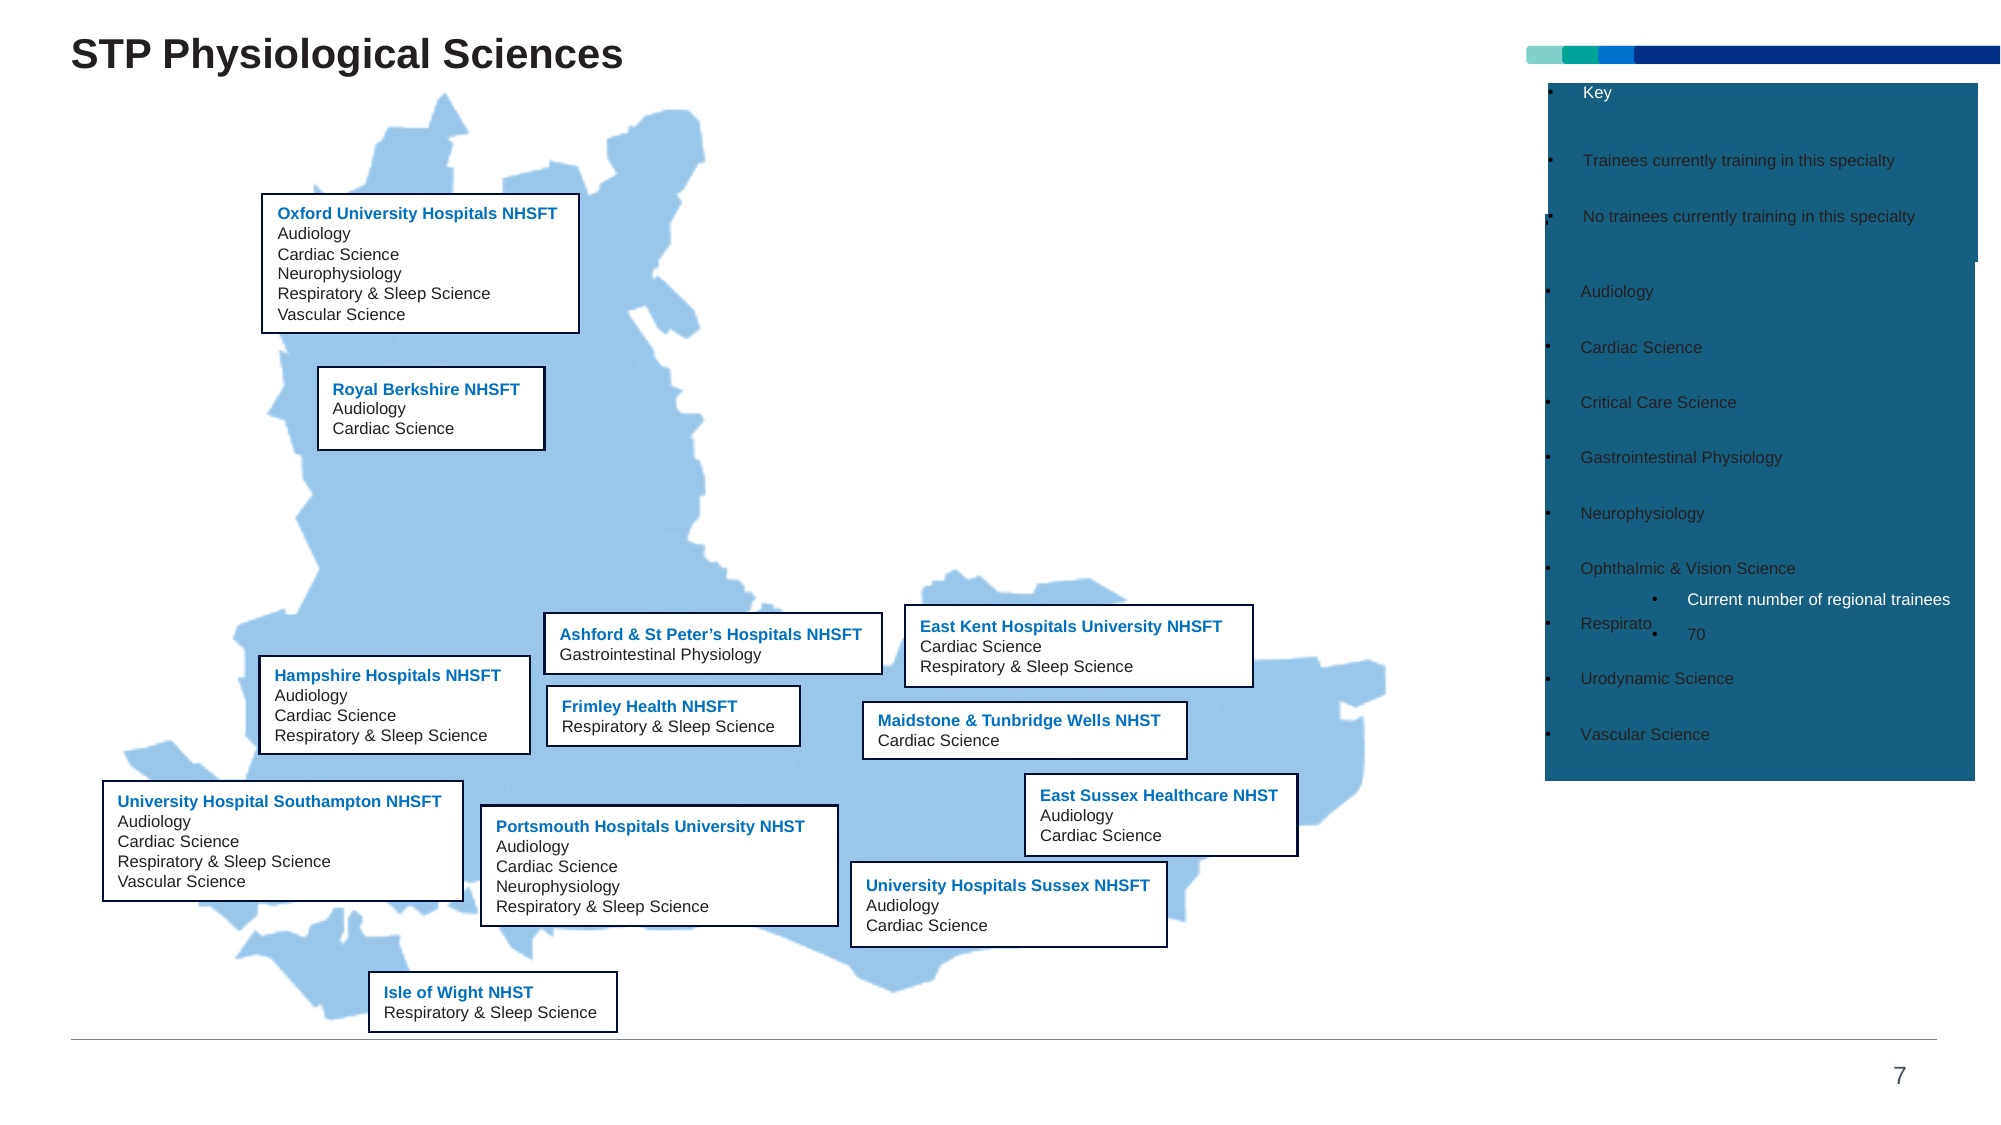

# STP Physiological Sciences
| Key | |
| --- | --- |
| Trainees currently training in this specialty | |
| No trainees currently training in this specialty | |
Oxford University Hospitals NHSFT
Audiology
Cardiac Science
Neurophysiology
Respiratory & Sleep Science
Vascular Science
| Specialty | |
| --- | --- |
| Audiology | |
| Cardiac Science | |
| Critical Care Science | |
| Gastrointestinal Physiology | |
| Neurophysiology | |
| Ophthalmic & Vision Science | |
| Respiratory & Sleep Science | |
| Urodynamic Science | |
| Vascular Science | |
Royal Berkshire NHSFT
Audiology
Cardiac Science
| Current number of regional trainees |
| --- |
| 70 |
East Kent Hospitals University NHSFT
Cardiac Science
Respiratory & Sleep Science
Ashford & St Peter’s Hospitals NHSFT
Gastrointestinal Physiology
Hampshire Hospitals NHSFT
Audiology
Cardiac Science
Respiratory & Sleep Science
Frimley Health NHSFT
Respiratory & Sleep Science
Maidstone & Tunbridge Wells NHST
Cardiac Science
East Sussex Healthcare NHST
Audiology
Cardiac Science
University Hospital Southampton NHSFT
Audiology
Cardiac Science
Respiratory & Sleep Science
Vascular Science
Portsmouth Hospitals University NHST
Audiology
Cardiac Science
Neurophysiology
Respiratory & Sleep Science
University Hospitals Sussex NHSFT
Audiology
Cardiac Science
Isle of Wight NHST
Respiratory & Sleep Science